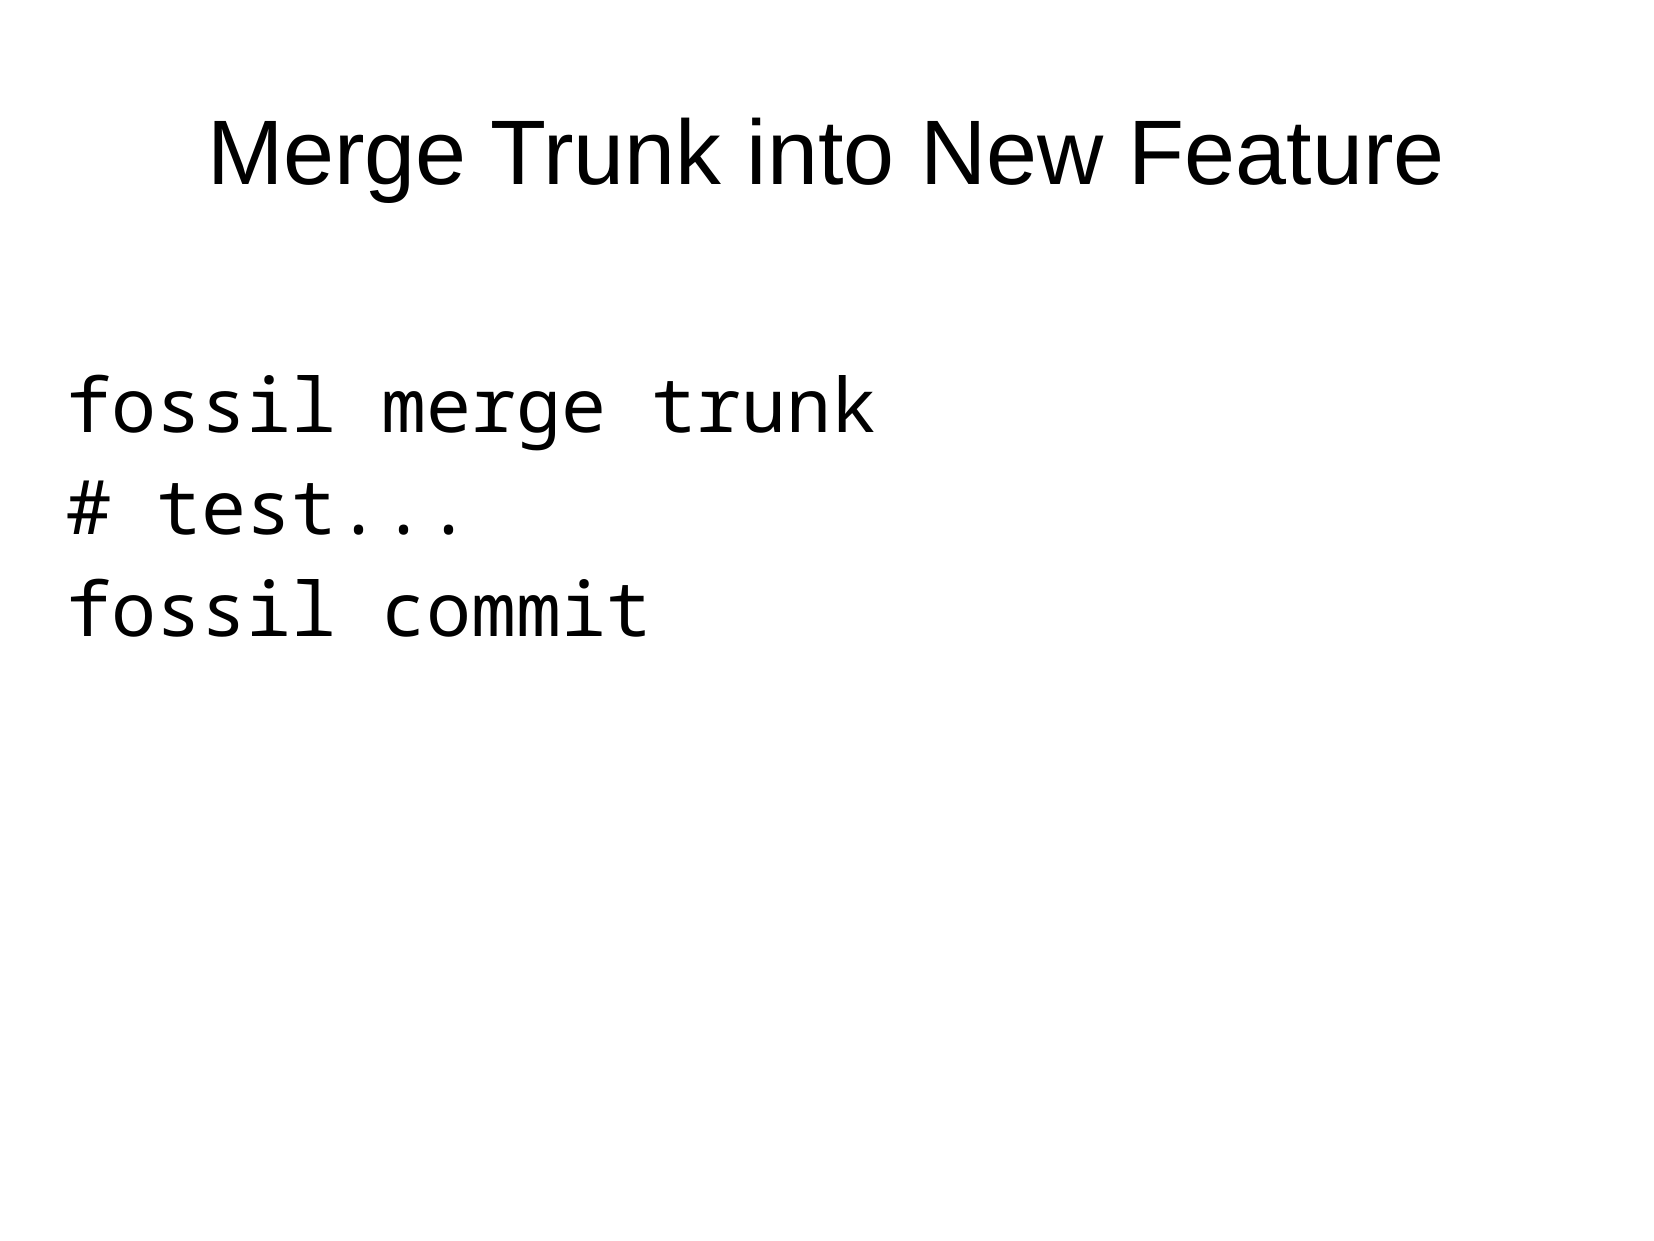

# Merge Trunk into New Feature
fossil merge trunk
# test...
fossil commit